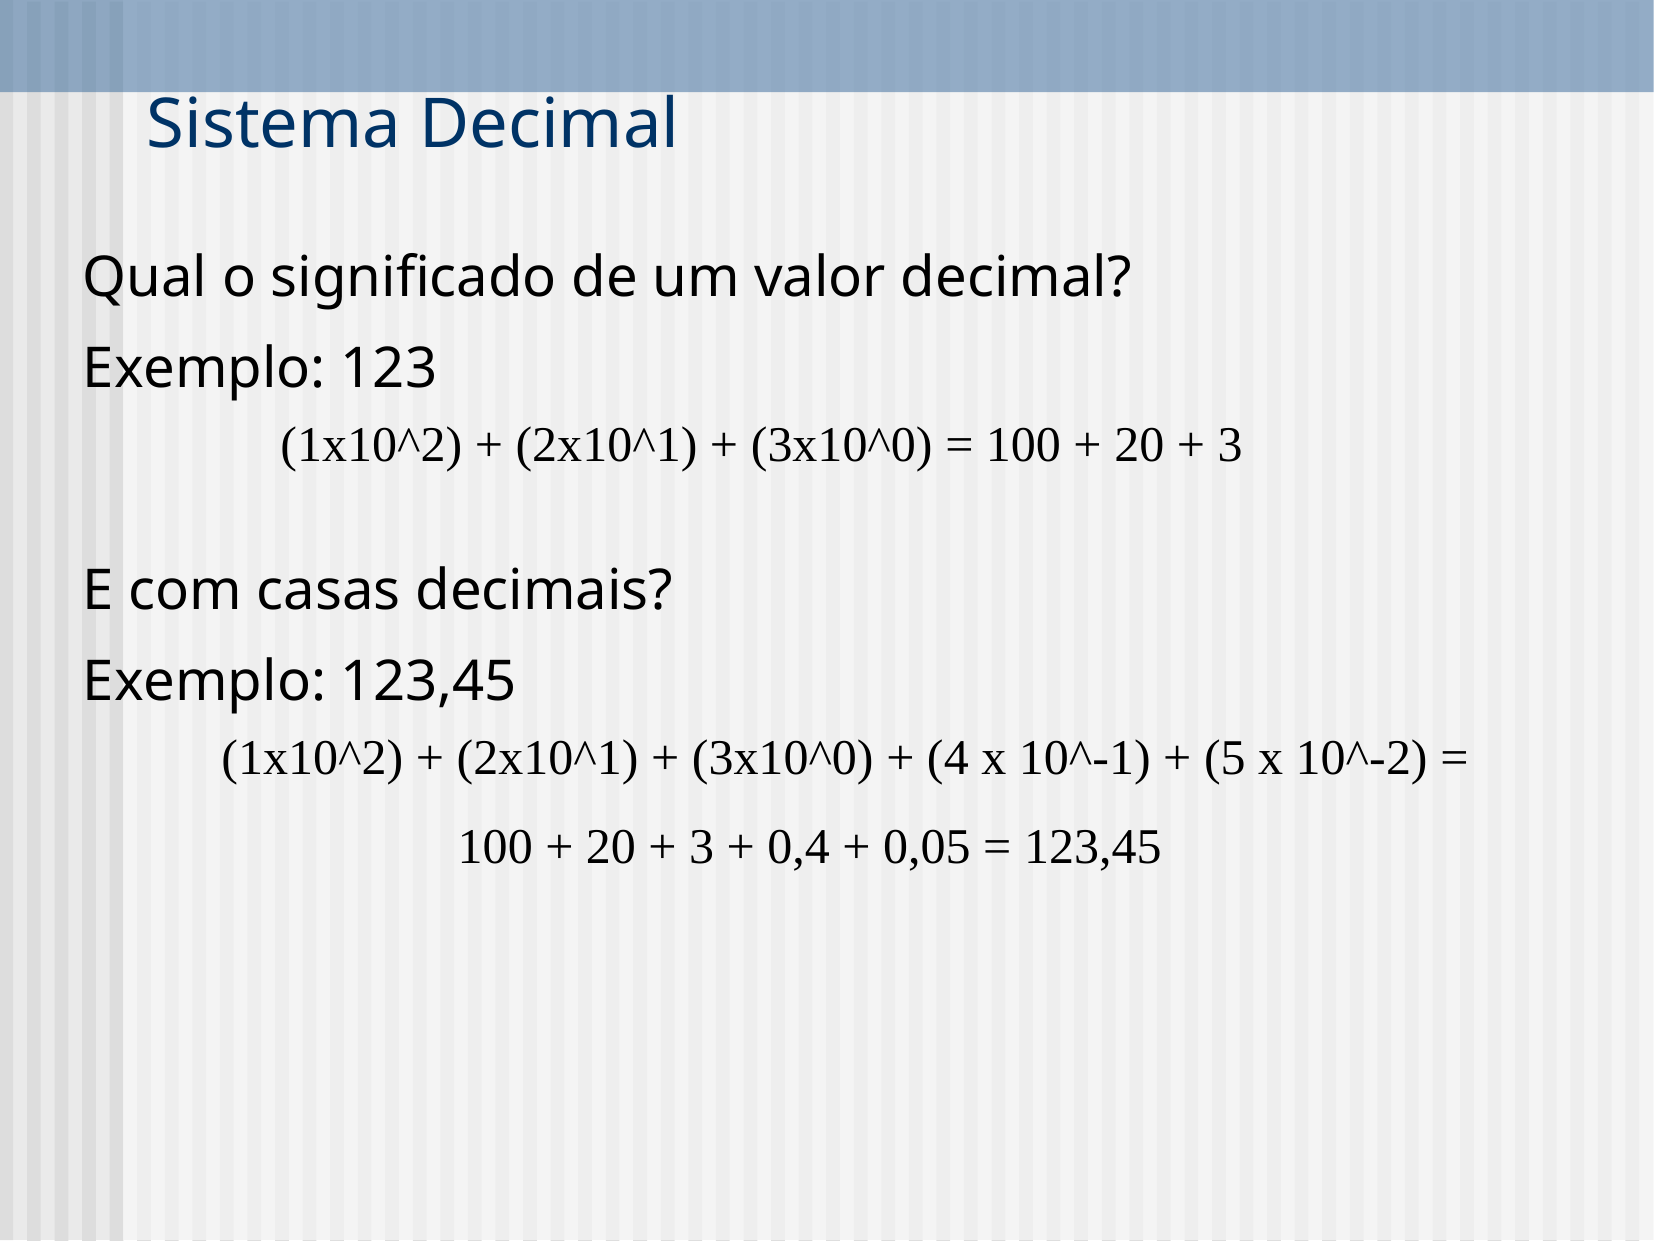

# Sistema Decimal
Qual o significado de um valor decimal?
Exemplo: 123
(1x10^2) + (2x10^1) + (3x10^0) = 100 + 20 + 3
E com casas decimais?
Exemplo: 123,45
(1x10^2) + (2x10^1) + (3x10^0) + (4 x 10^-1) + (5 x 10^-2) =
100 + 20 + 3 + 0,4 + 0,05 = 123,45